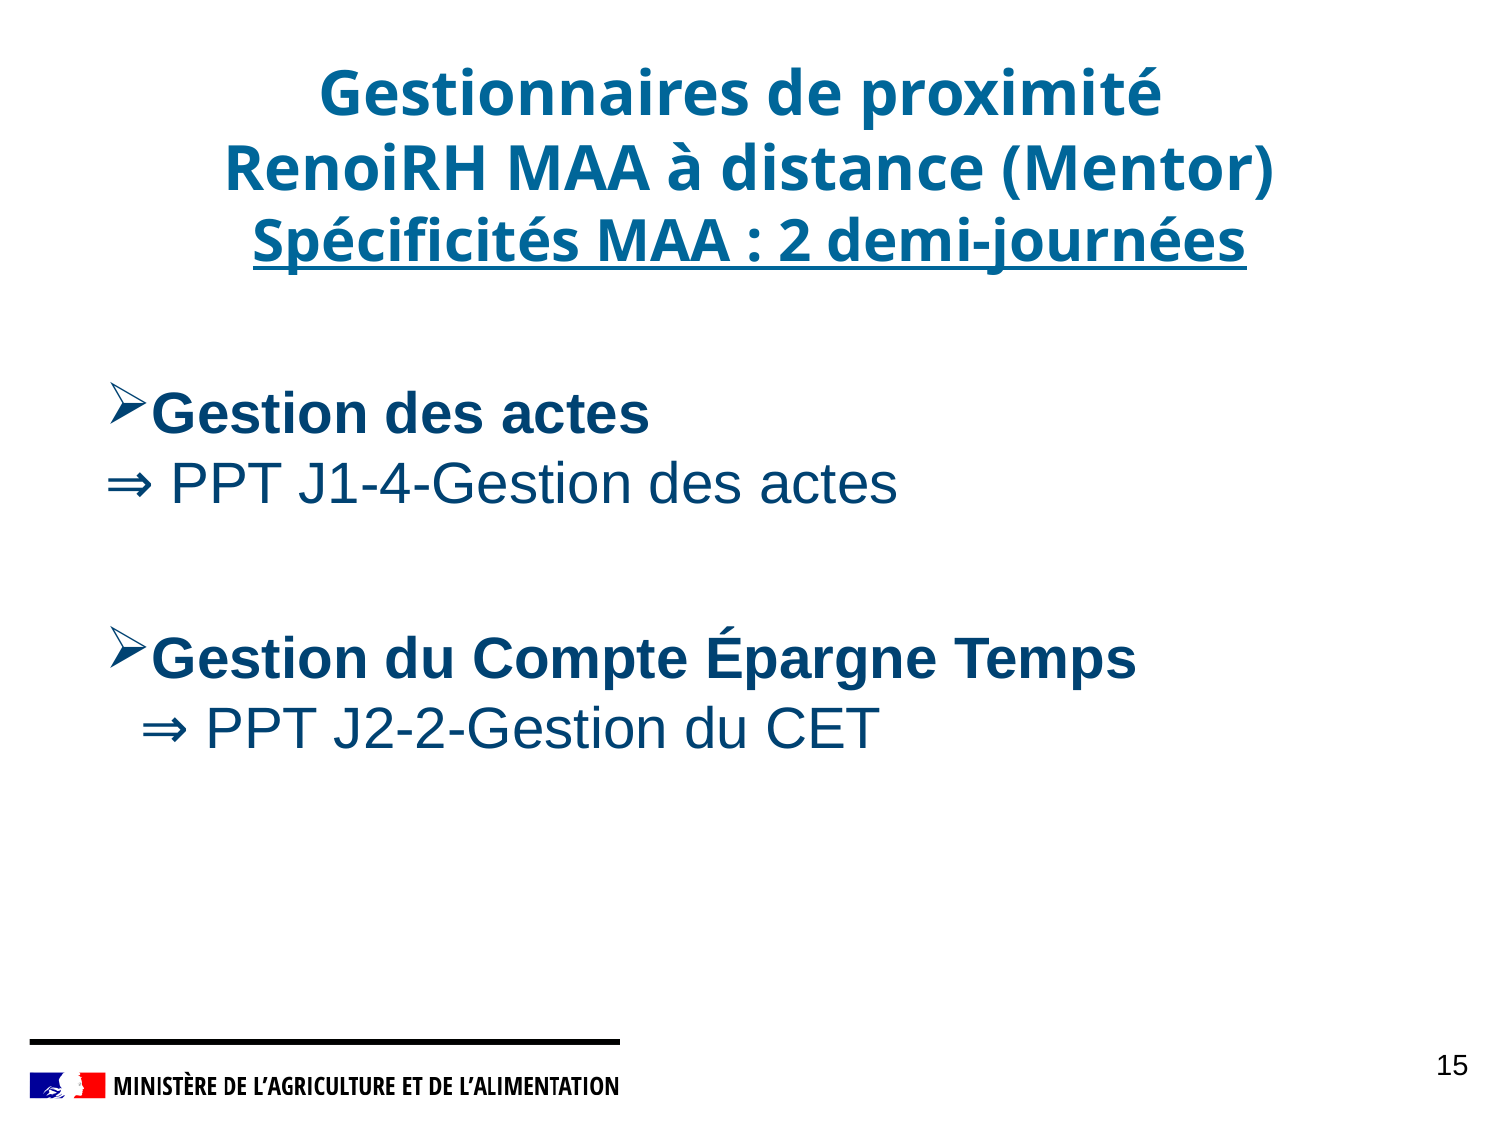

Gestionnaires de proximité
RenoiRH MAA à distance (Mentor)
Spécificités MAA : 2 demi-journées
Gestion des actes
⇒ PPT J1-4-Gestion des actes
Gestion du Compte Épargne Temps
⇒ PPT J2-2-Gestion du CET